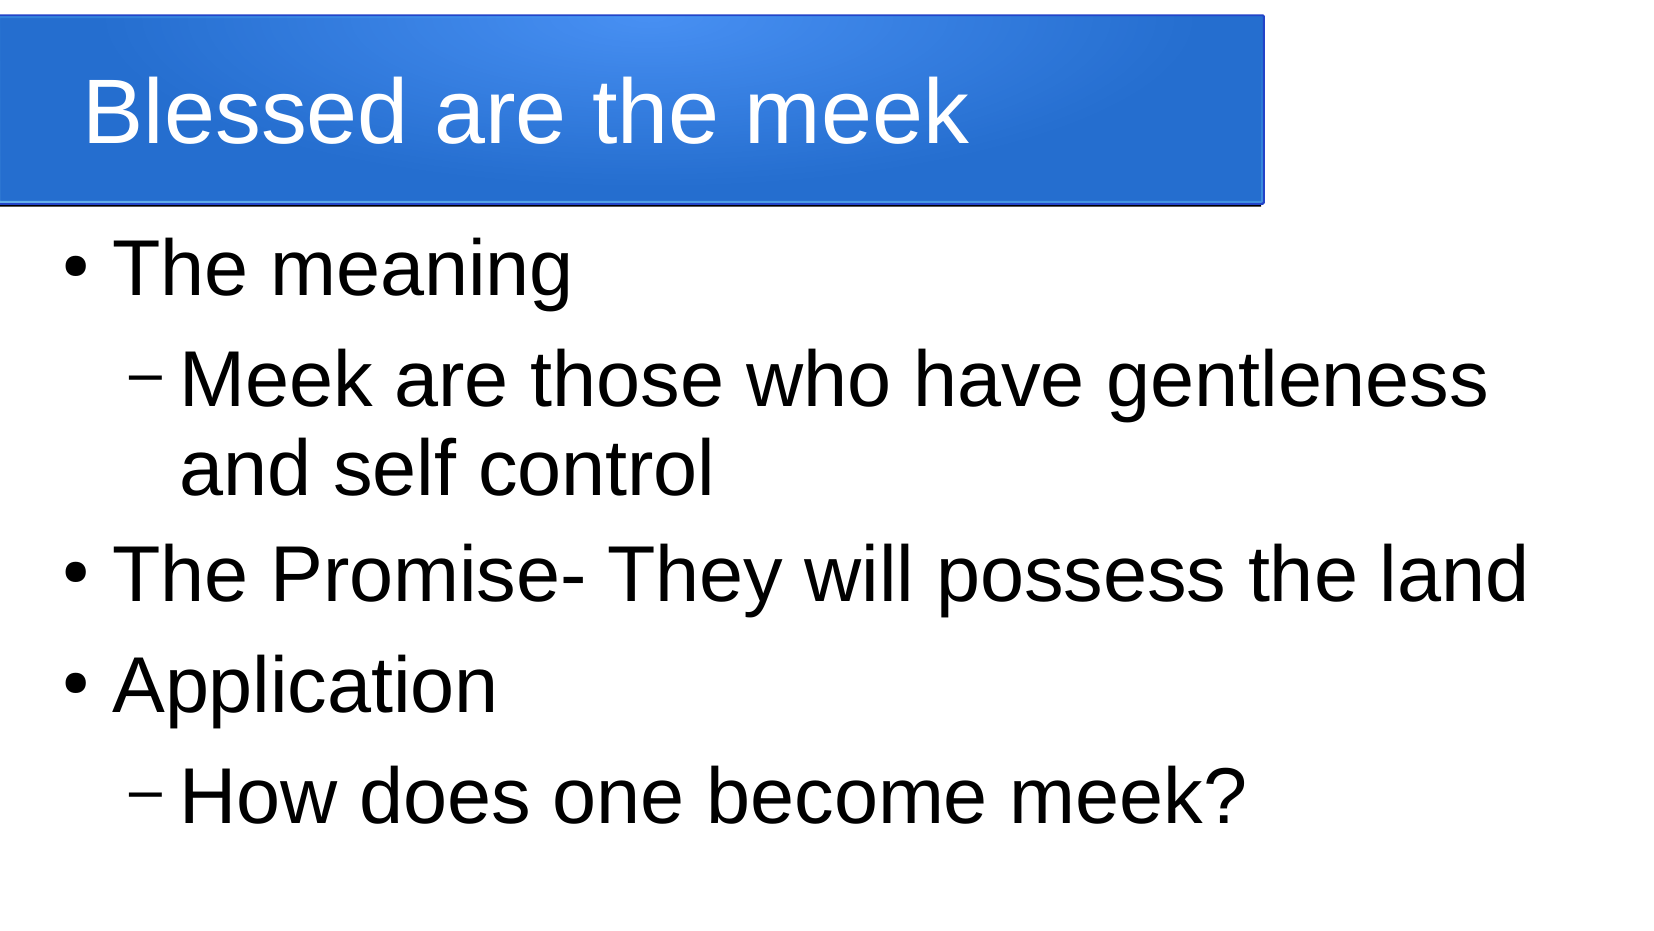

# Blessed are the meek
The meaning
Meek are those who have gentleness and self control
The Promise- They will possess the land
Application
How does one become meek?